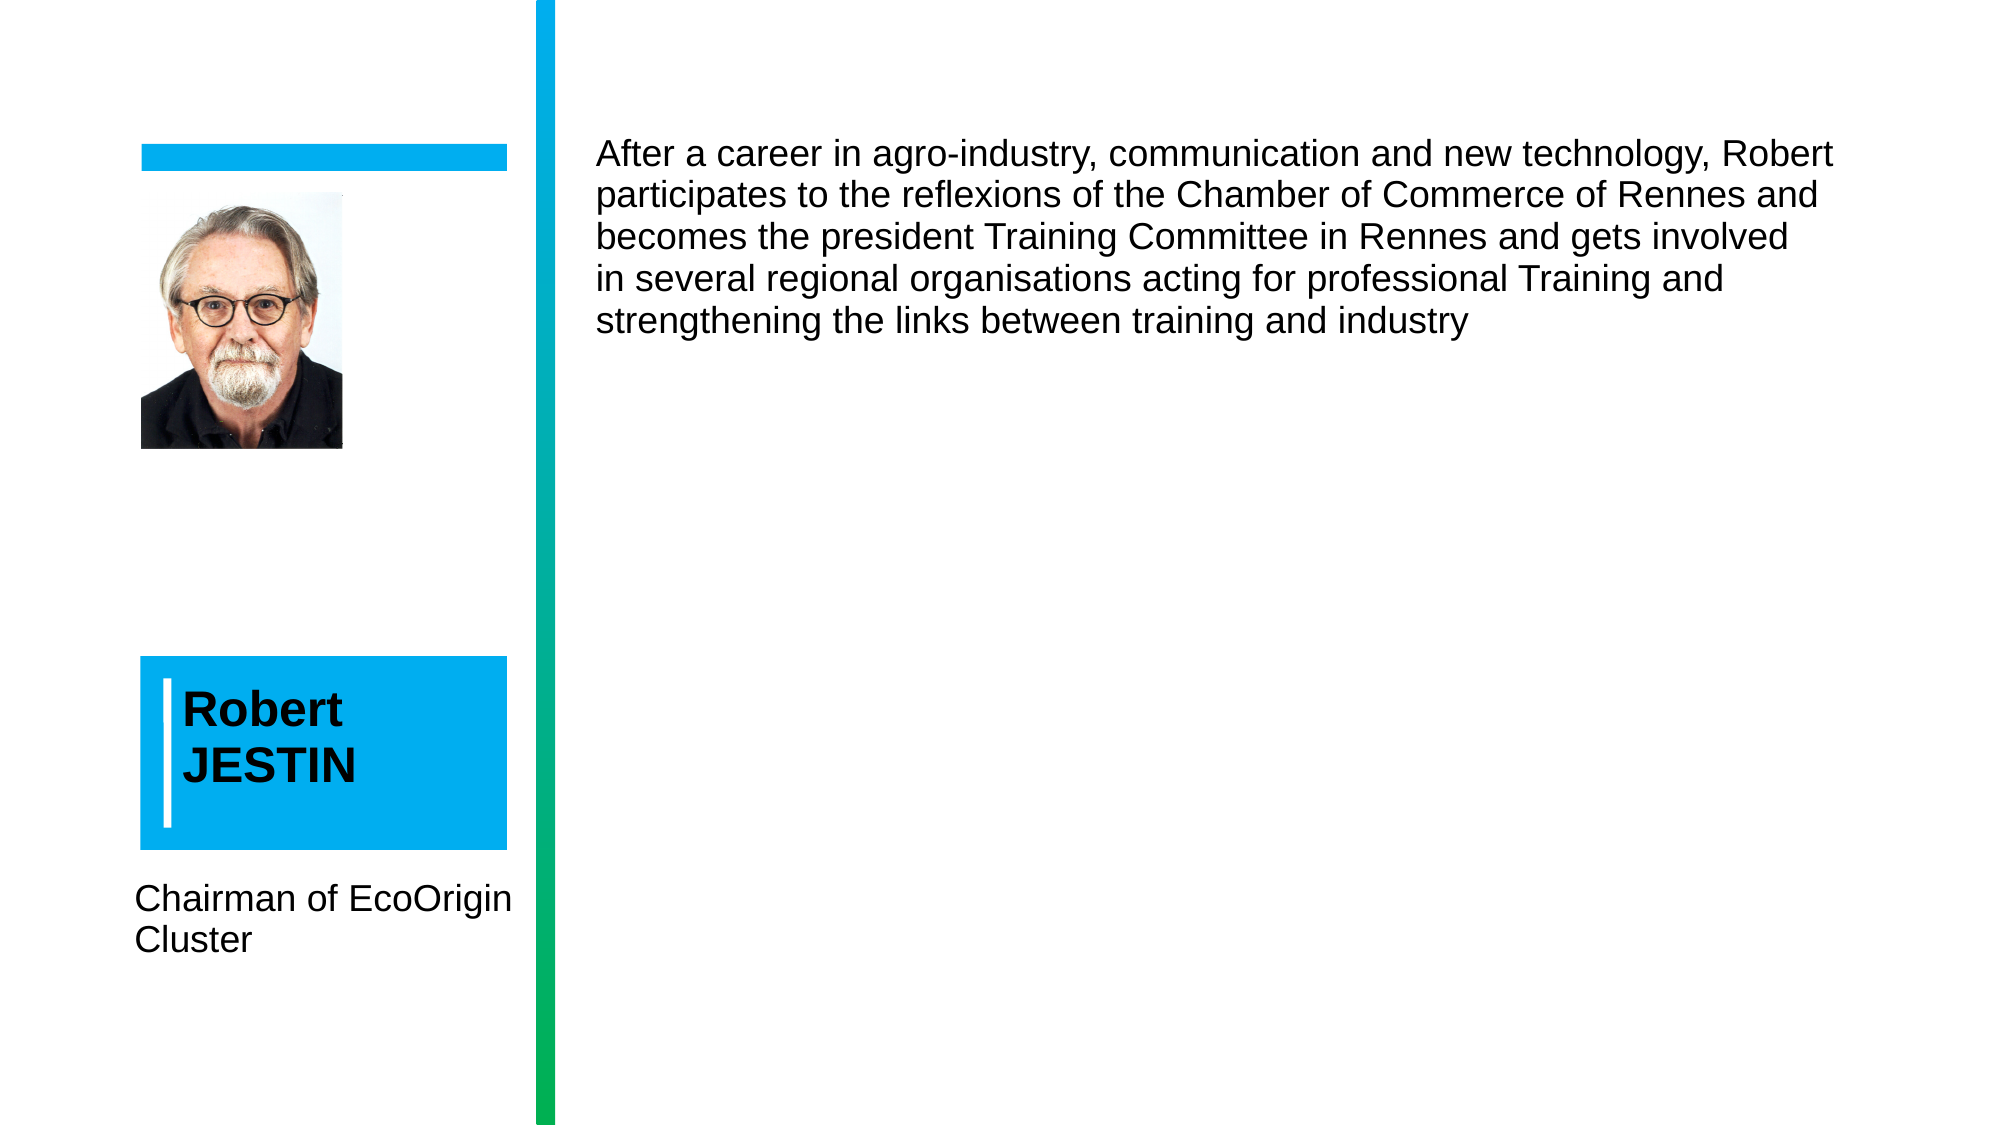

After a career in agro-industry, communication and new technology, Robert participates to the reflexions of the Chamber of Commerce of Rennes and becomes the president Training Committee in Rennes and gets involved
in several regional organisations acting for professional Training and strengthening the links between training and industry
Robert JESTIN
Chairman of EcoOrigin Cluster